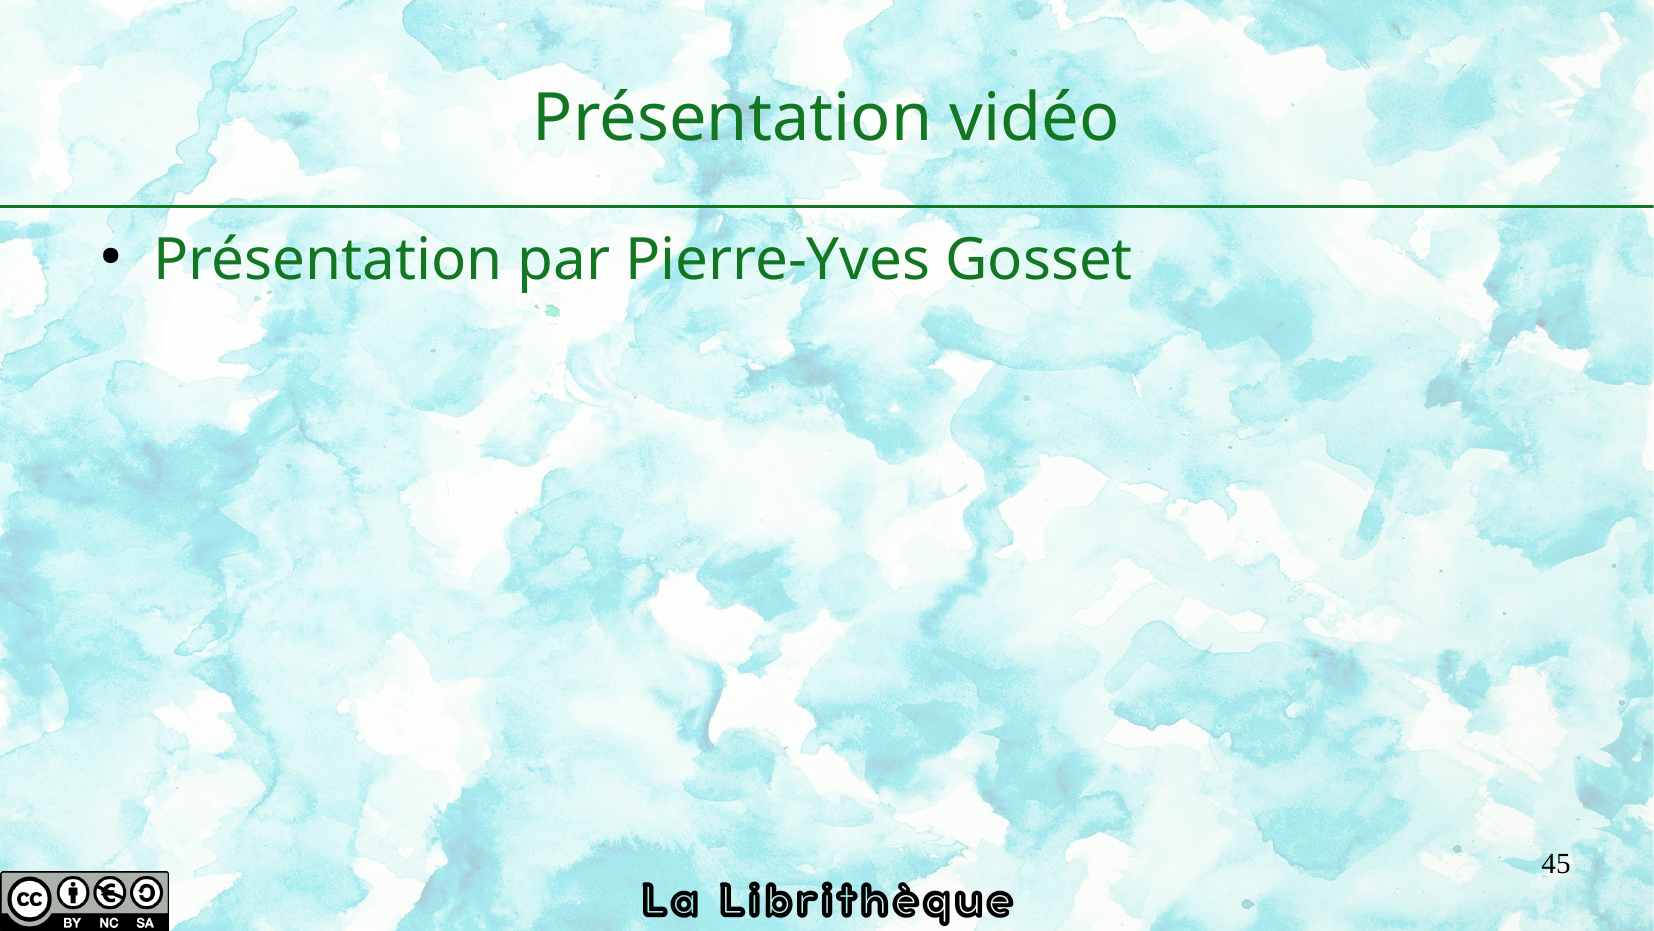

# Présentation vidéo
Présentation par Pierre-Yves Gosset
45